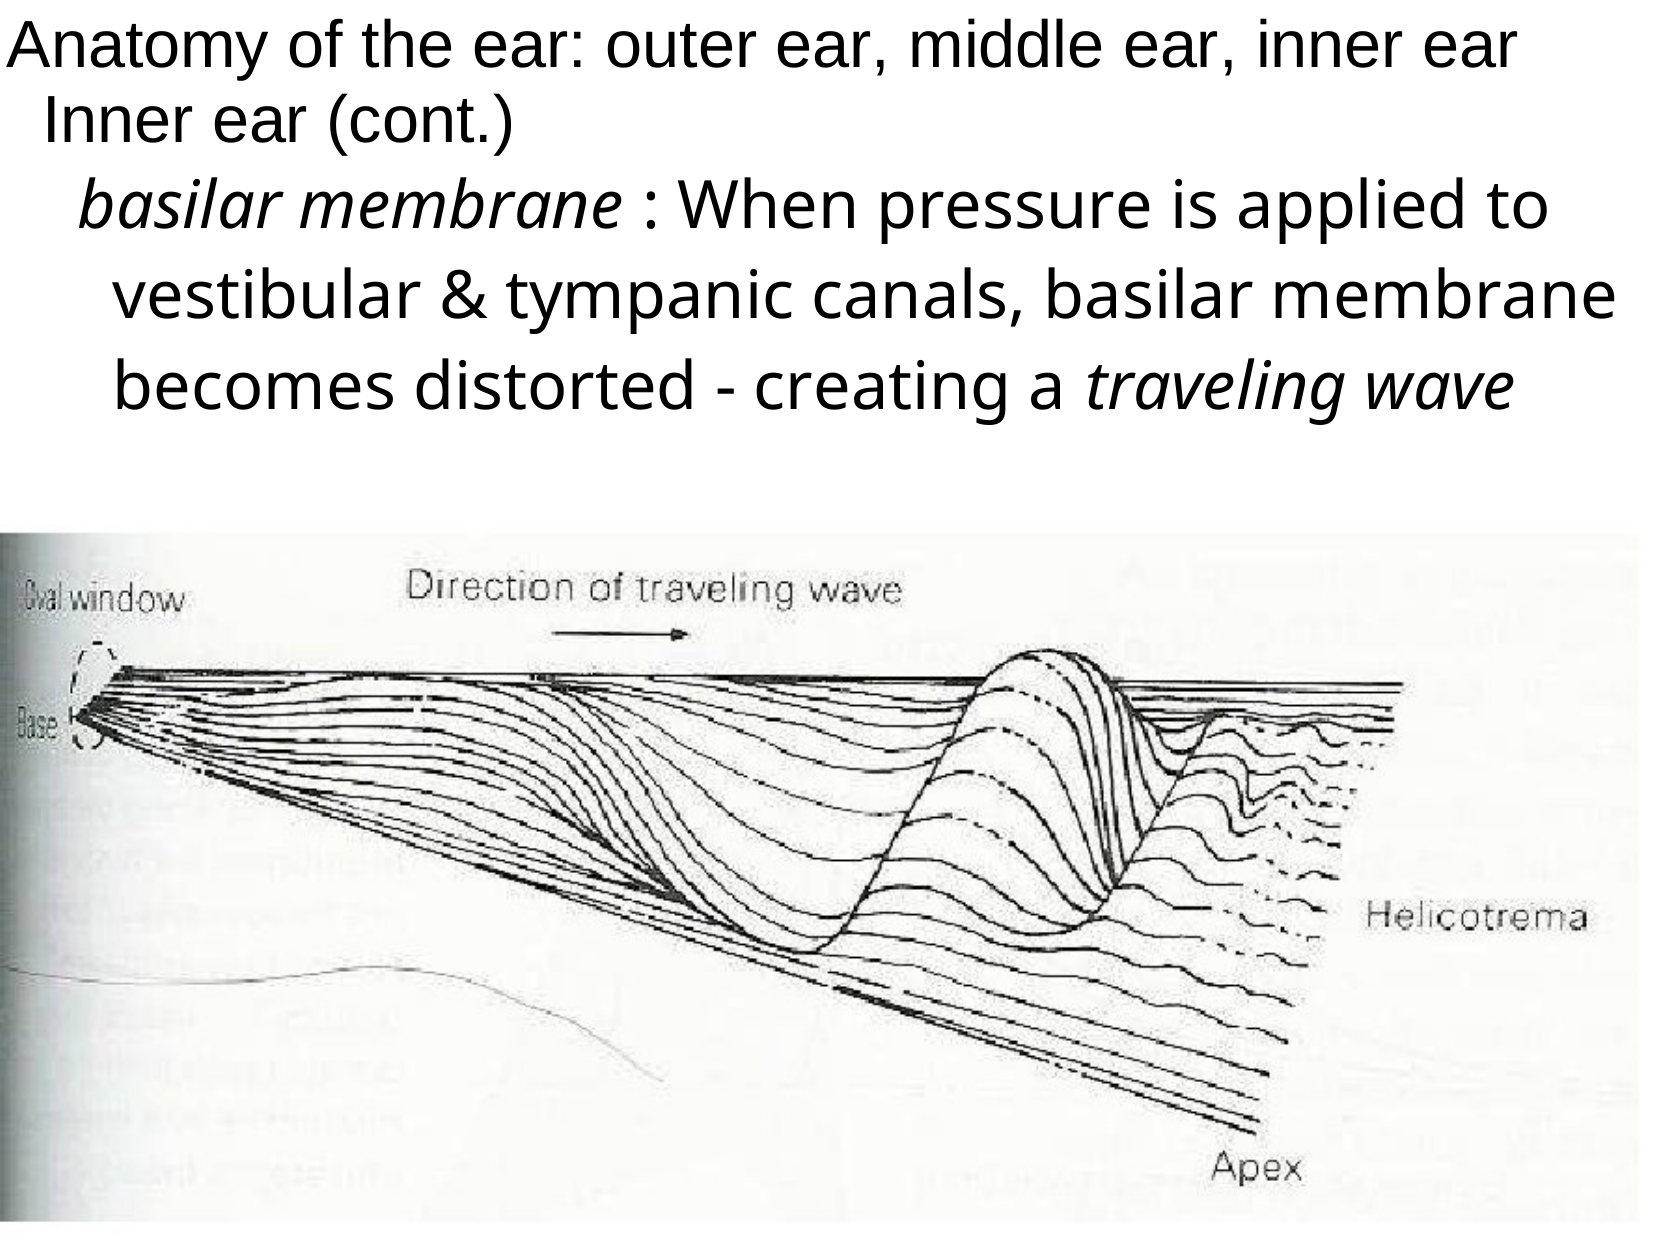

Anatomy of the ear: outer ear, middle ear, inner ear
Inner ear (cont.)
basilar membrane : When pressure is applied to vestibular & tympanic canals, basilar membrane becomes distorted - creating a traveling wave